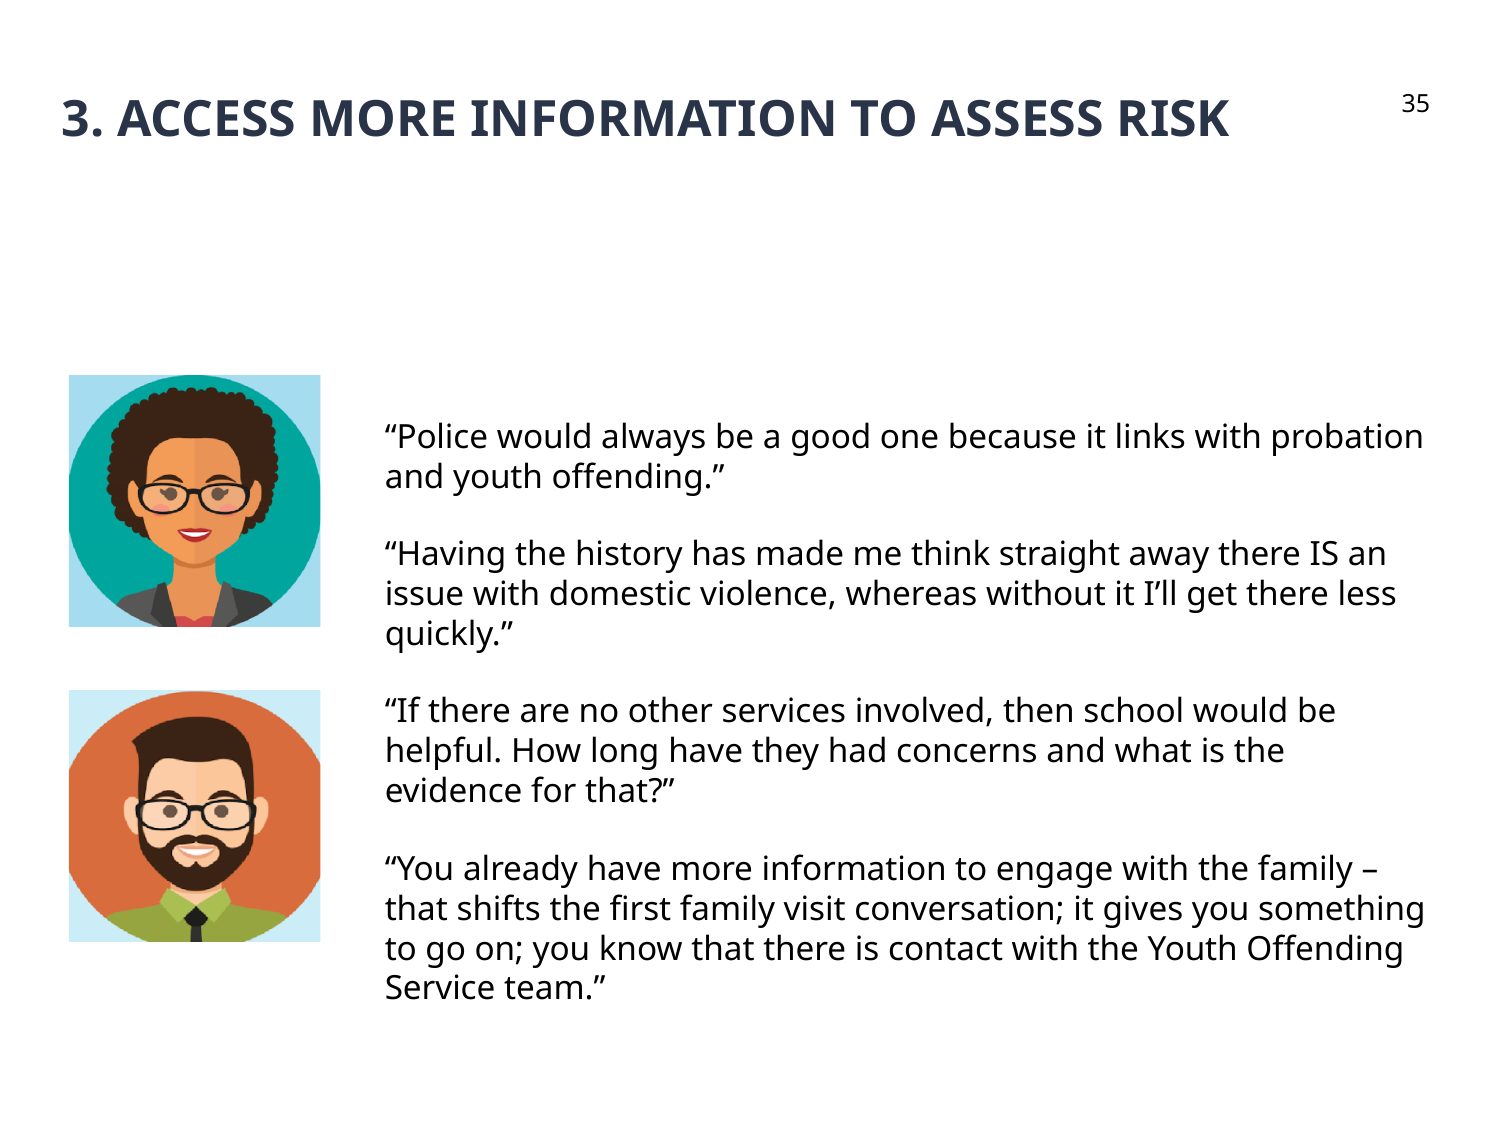

3. ACCESS MORE INFORMATION TO ASSESS RISK
“Police would always be a good one because it links with probation and youth offending.”
“Having the history has made me think straight away there IS an issue with domestic violence, whereas without it I’ll get there less quickly.”
“If there are no other services involved, then school would be helpful. How long have they had concerns and what is the evidence for that?”
“You already have more information to engage with the family – that shifts the first family visit conversation; it gives you something to go on; you know that there is contact with the Youth Offending Service team.”